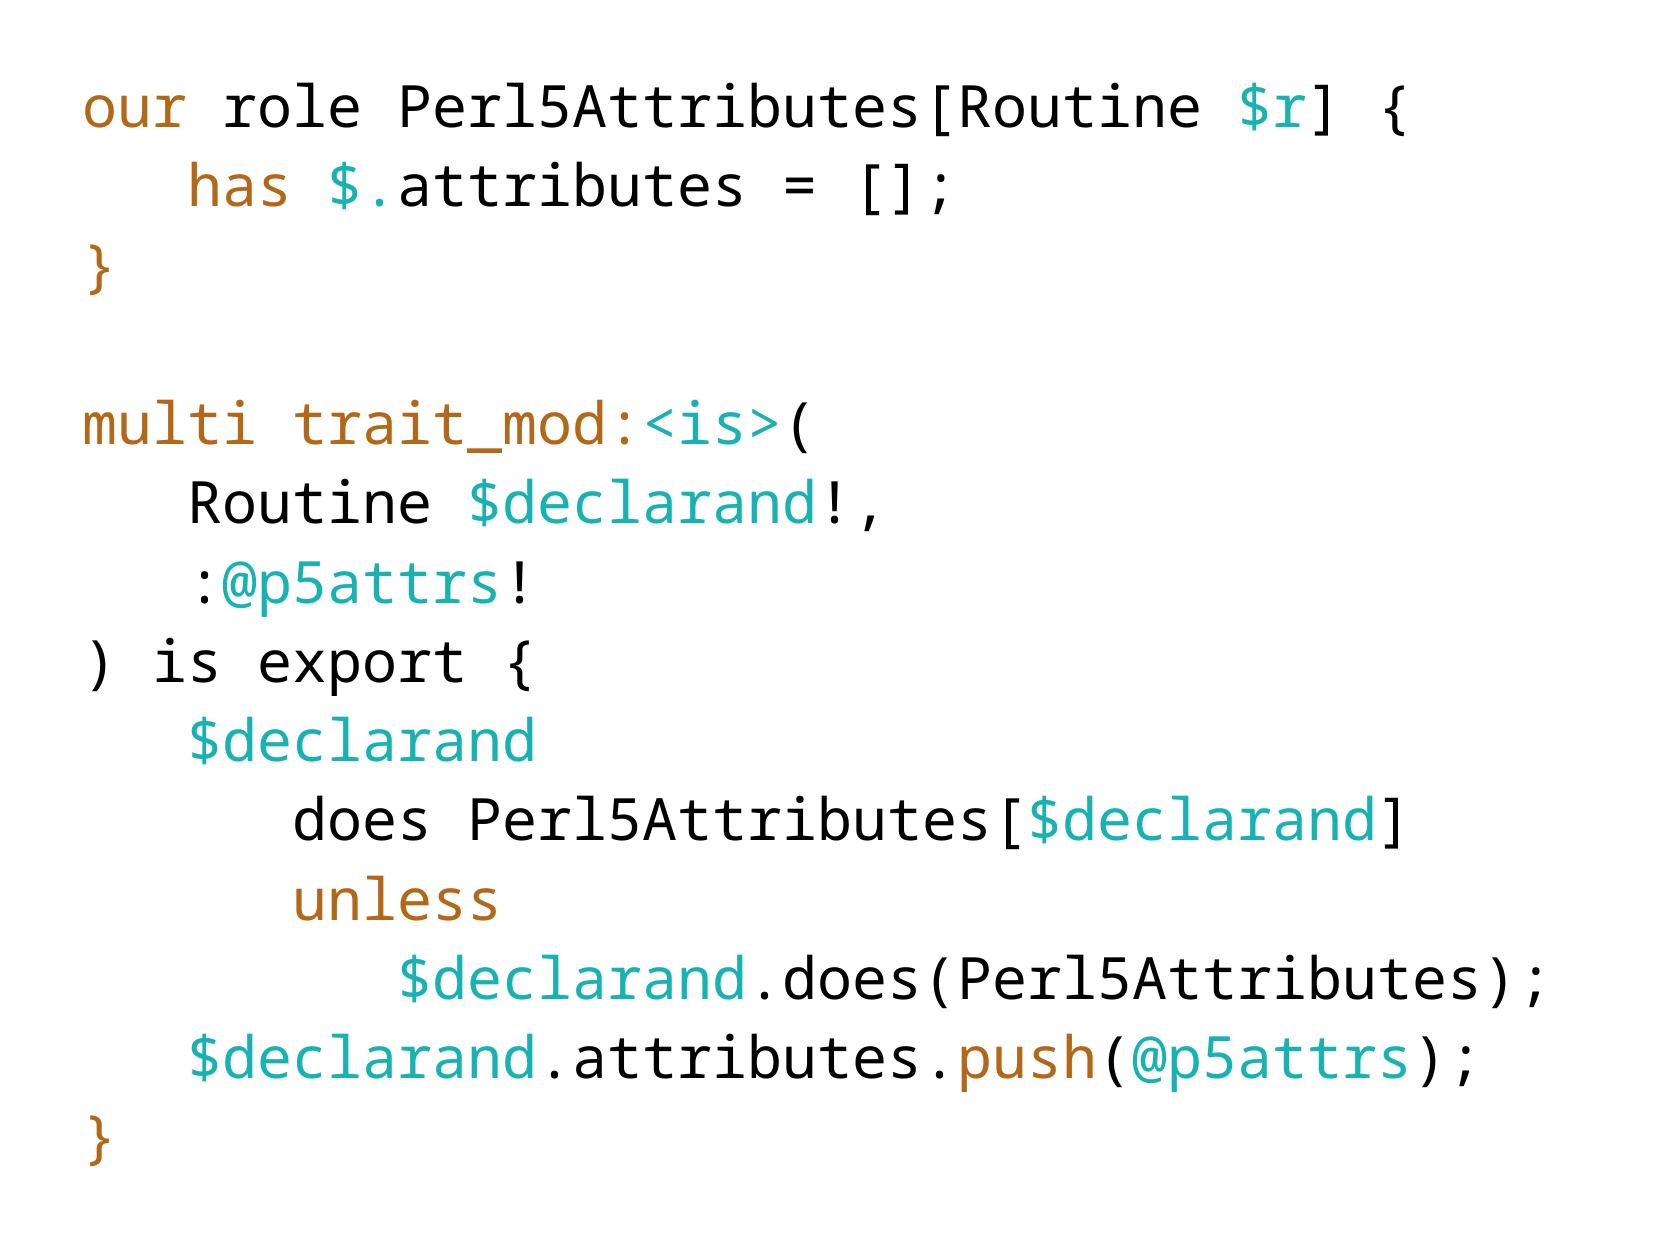

# our role Perl5Attributes[Routine $r] {    has $.attributes = []; } multi trait_mod:<is>( Routine $declarand!, :@p5attrs! ) is export {    $declarand does Perl5Attributes[$declarand] unless $declarand.does(Perl5Attributes);    $declarand.attributes.push(@p5attrs); }